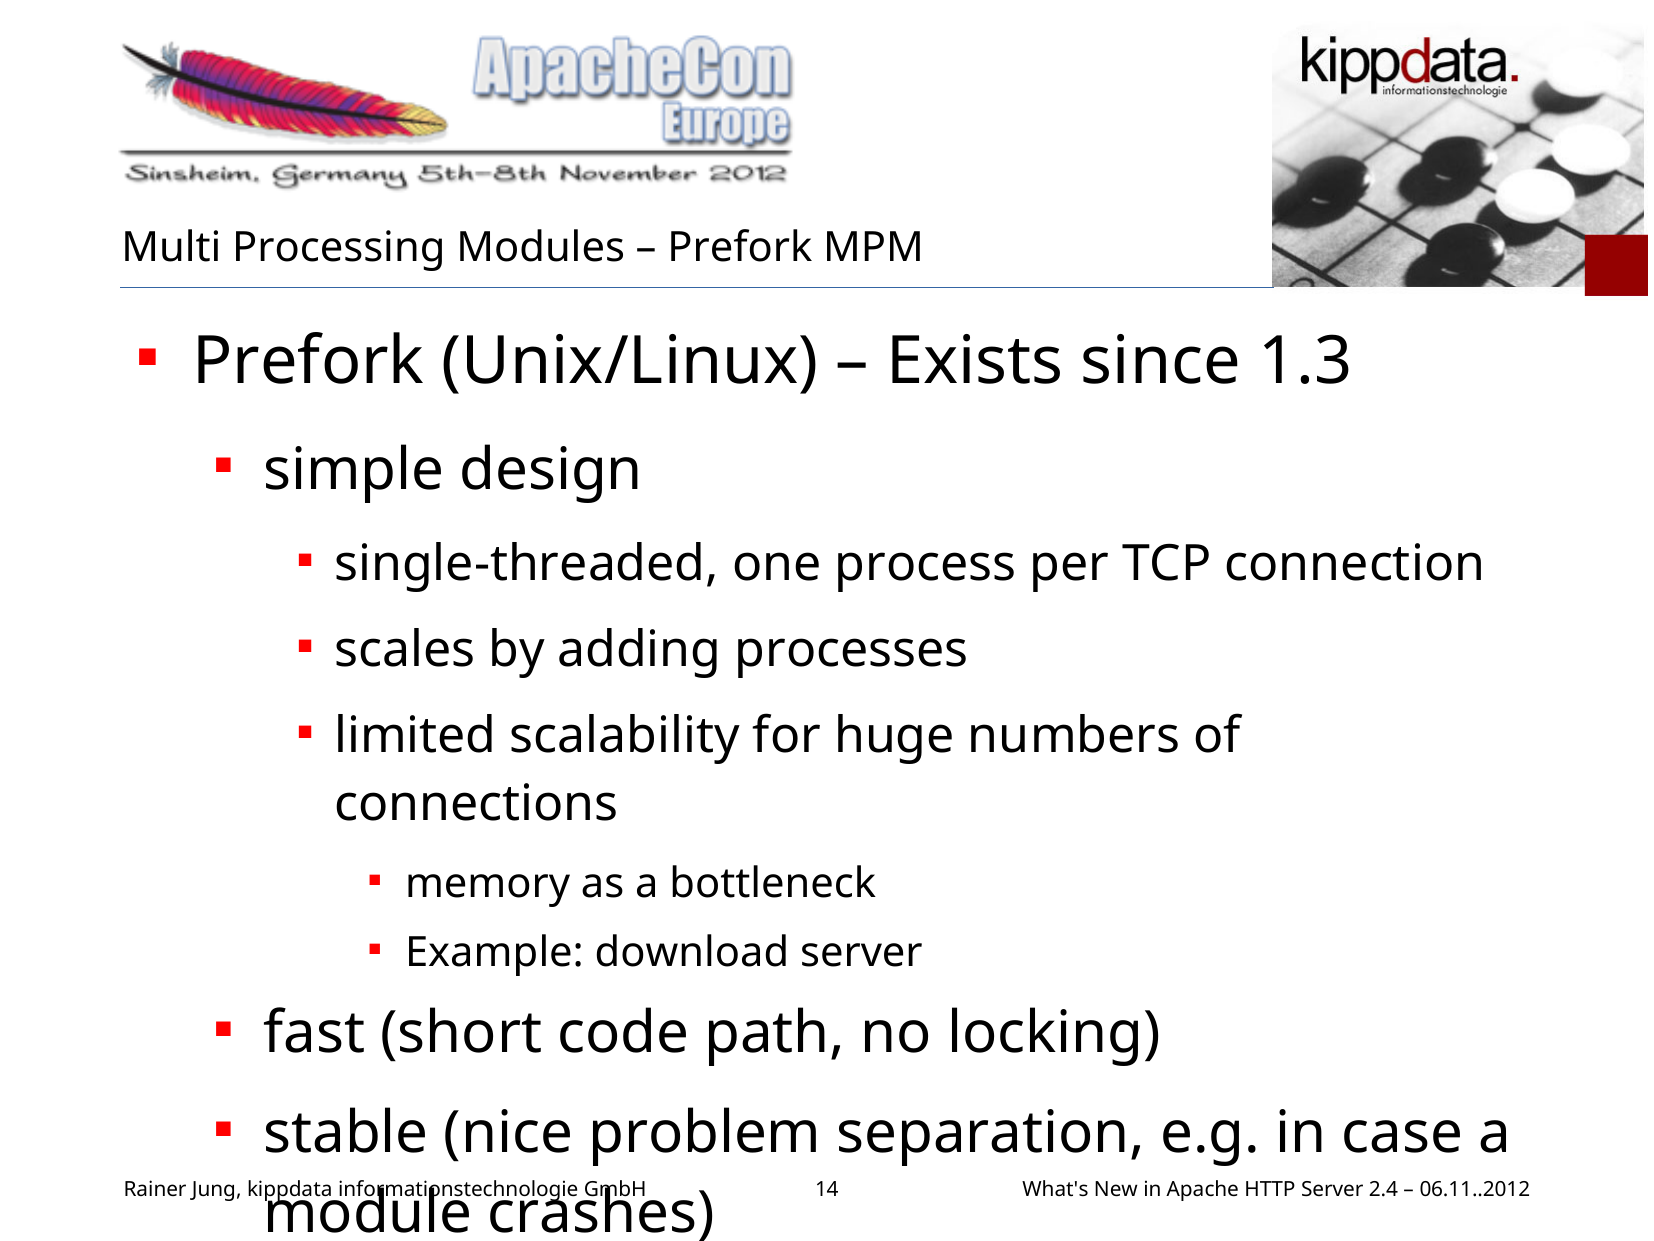

# Multi Processing Modules – Prefork MPM
Prefork (Unix/Linux) – Exists since 1.3
simple design
single-threaded, one process per TCP connection
scales by adding processes
limited scalability for huge numbers of connections
memory as a bottleneck
Example: download server
fast (short code path, no locking)
stable (nice problem separation, e.g. in case a module crashes)
good choice for modules which are not thread-safe